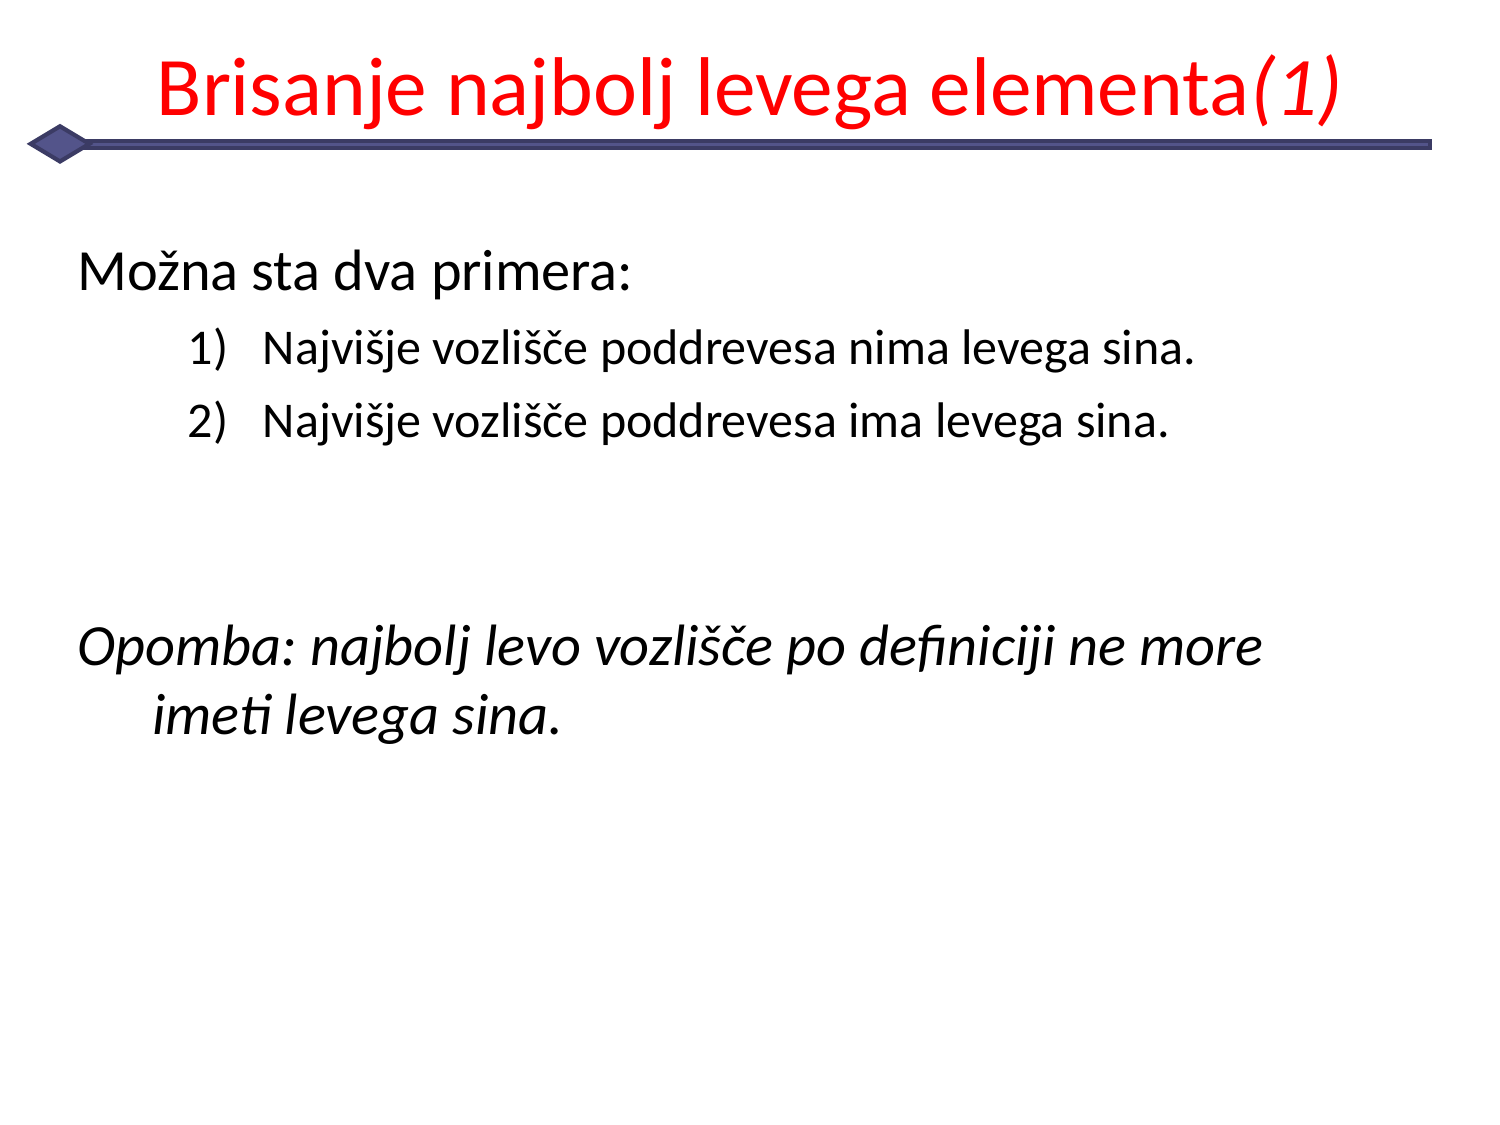

# Brisanje najbolj levega elementa(1)
Možna sta dva primera:
Najvišje vozlišče poddrevesa nima levega sina.
Najvišje vozlišče poddrevesa ima levega sina.
Opomba: najbolj levo vozlišče po definiciji ne more imeti levega sina.